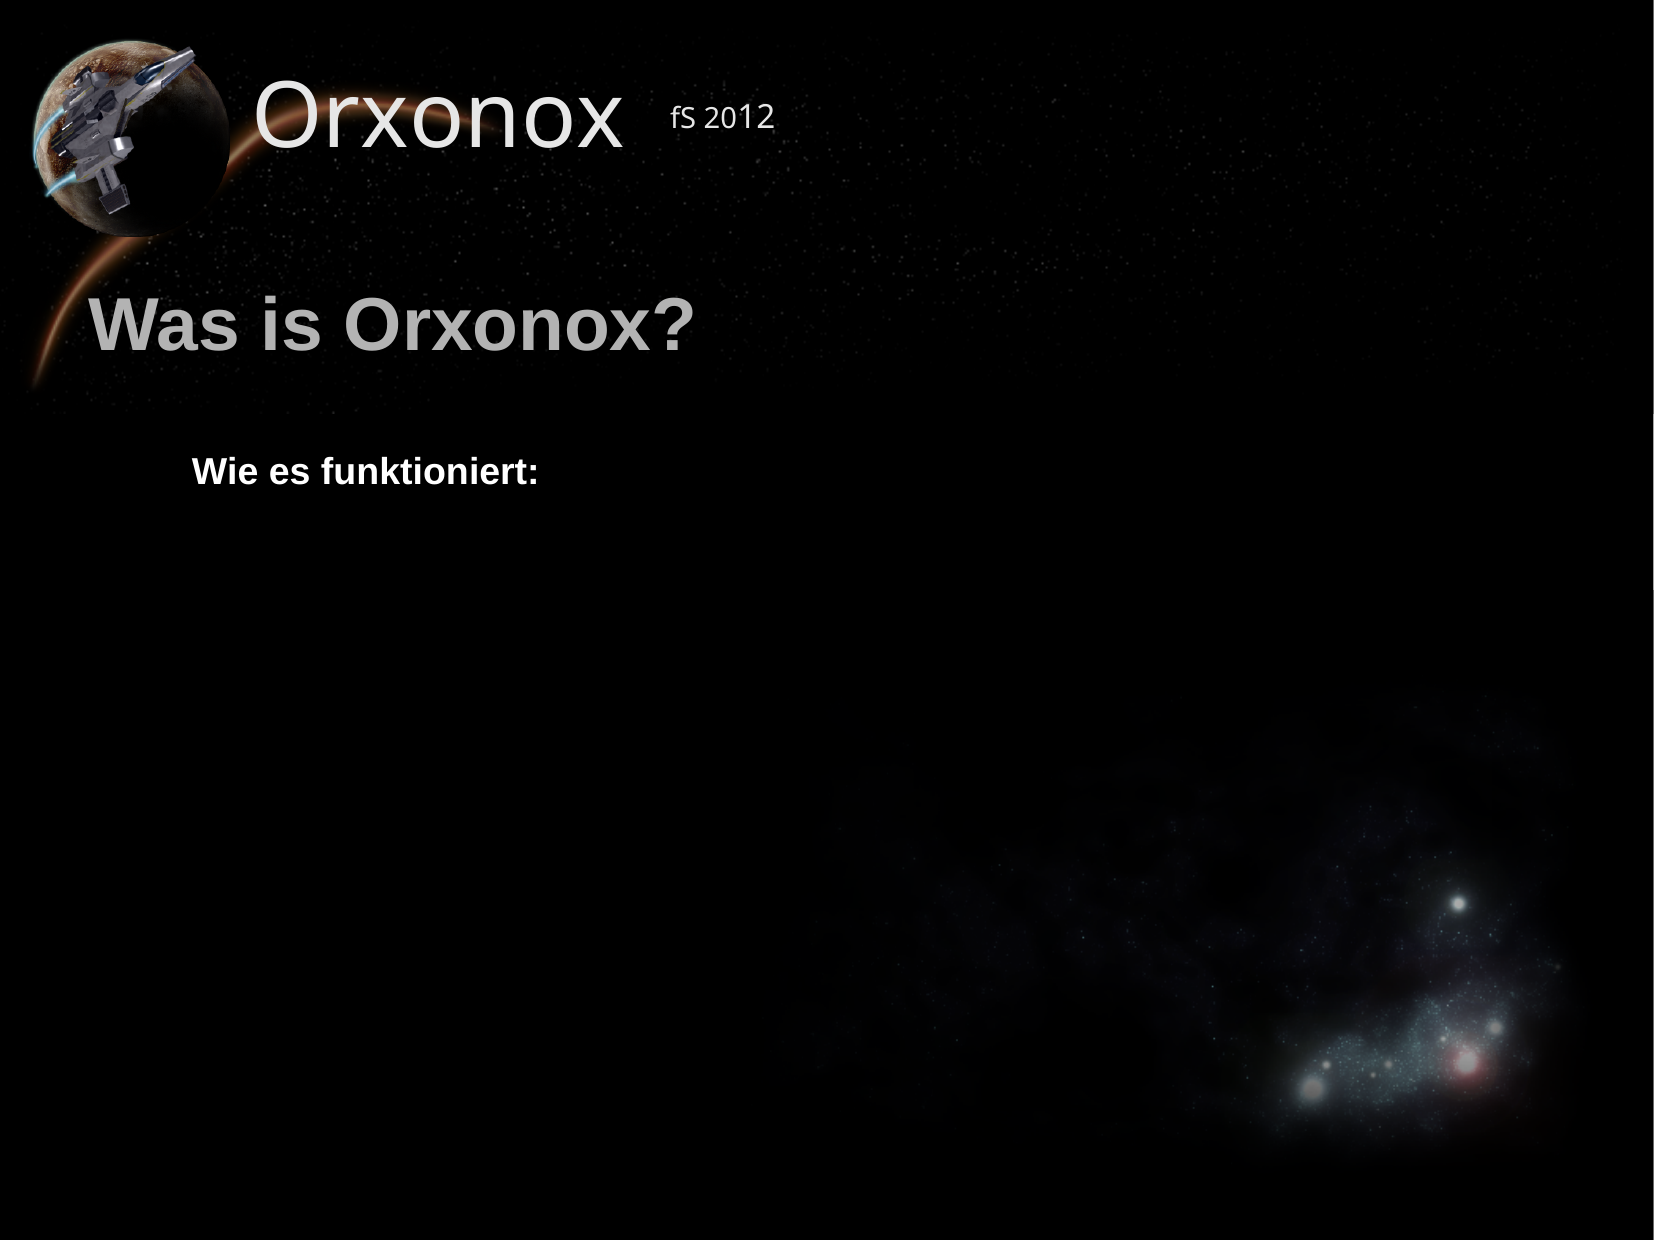

# Was is Orxonox?
Wie es funktioniert: